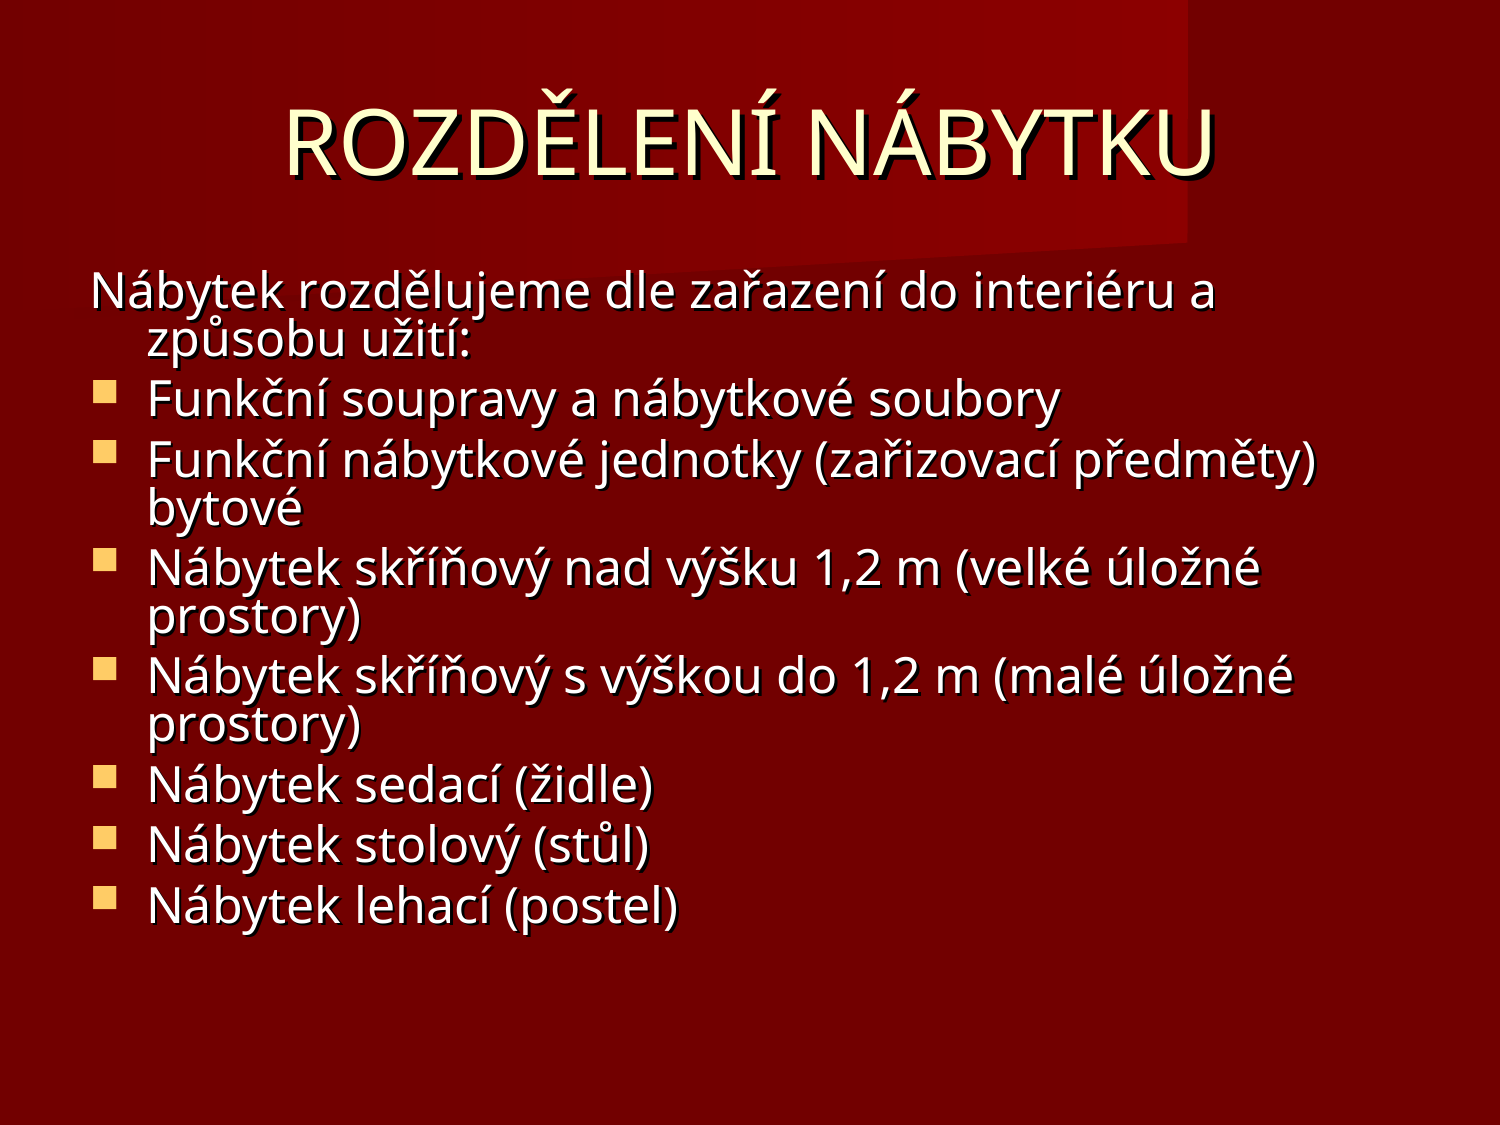

# ROZDĚLENÍ NÁBYTKU
Nábytek rozdělujeme dle zařazení do interiéru a způsobu užití:
Funkční soupravy a nábytkové soubory
Funkční nábytkové jednotky (zařizovací předměty) bytové
Nábytek skříňový nad výšku 1,2 m (velké úložné prostory)
Nábytek skříňový s výškou do 1,2 m (malé úložné prostory)
Nábytek sedací (židle)
Nábytek stolový (stůl)
Nábytek lehací (postel)